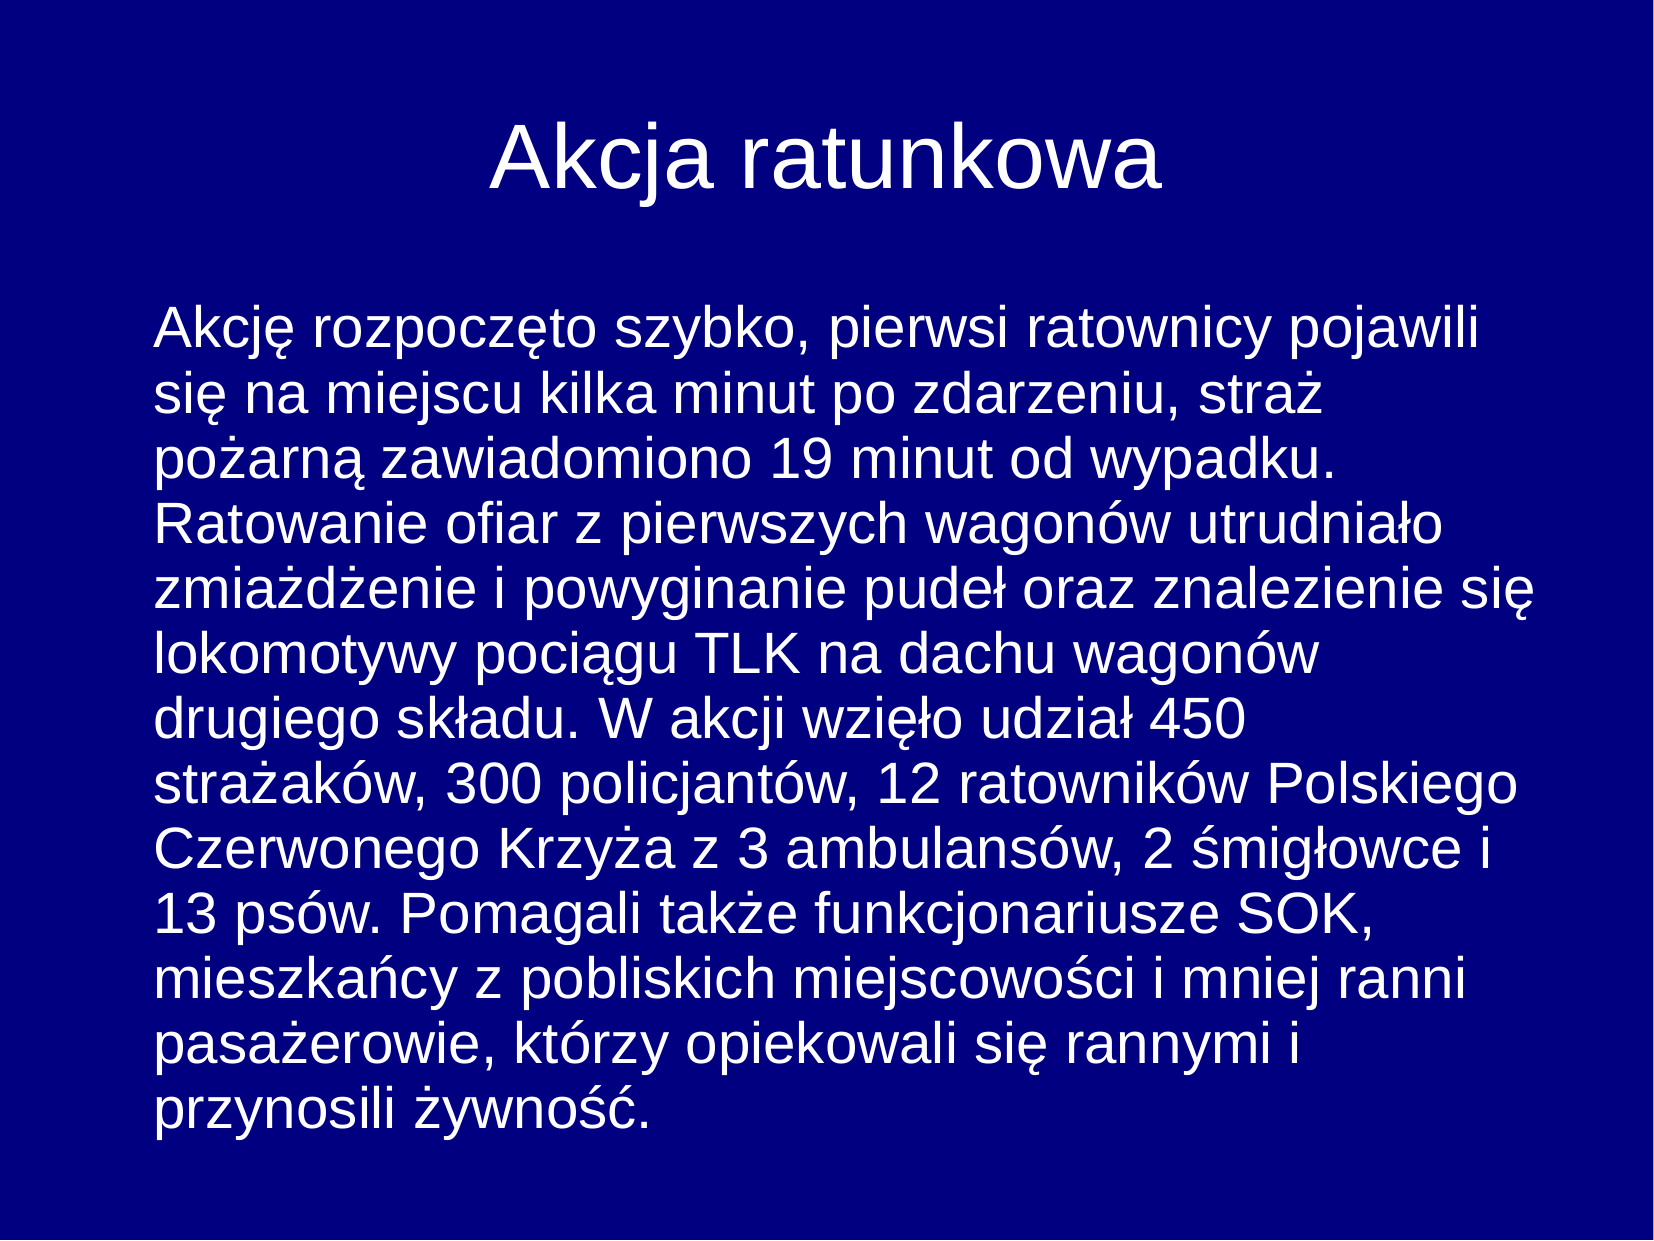

# Akcja ratunkowa
Akcję rozpoczęto szybko, pierwsi ratownicy pojawili się na miejscu kilka minut po zdarzeniu, straż pożarną zawiadomiono 19 minut od wypadku. Ratowanie ofiar z pierwszych wagonów utrudniało zmiażdżenie i powyginanie pudeł oraz znalezienie się lokomotywy pociągu TLK na dachu wagonów drugiego składu. W akcji wzięło udział 450 strażaków, 300 policjantów, 12 ratowników Polskiego Czerwonego Krzyża z 3 ambulansów, 2 śmigłowce i 13 psów. Pomagali także funkcjonariusze SOK, mieszkańcy z pobliskich miejscowości i mniej ranni pasażerowie, którzy opiekowali się rannymi i przynosili żywność.